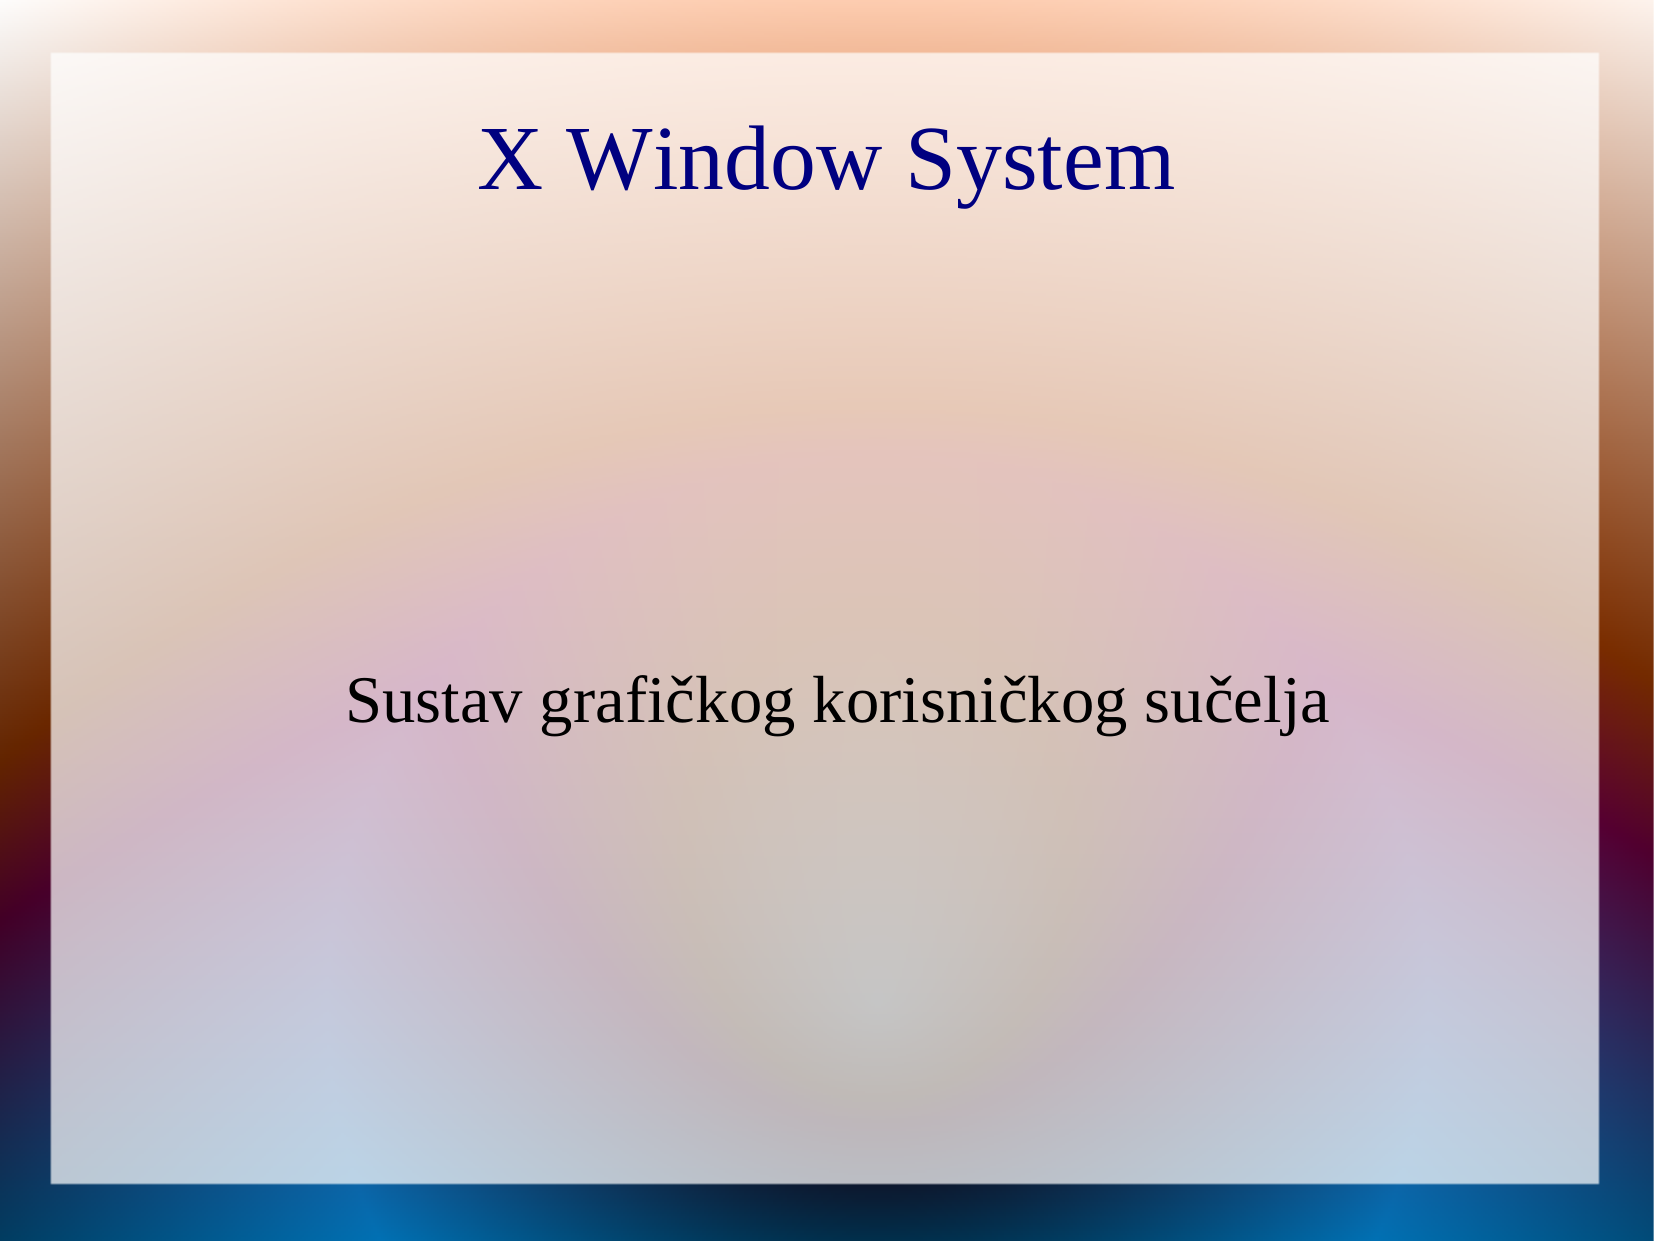

# X Window System
Sustav grafičkog korisničkog sučelja